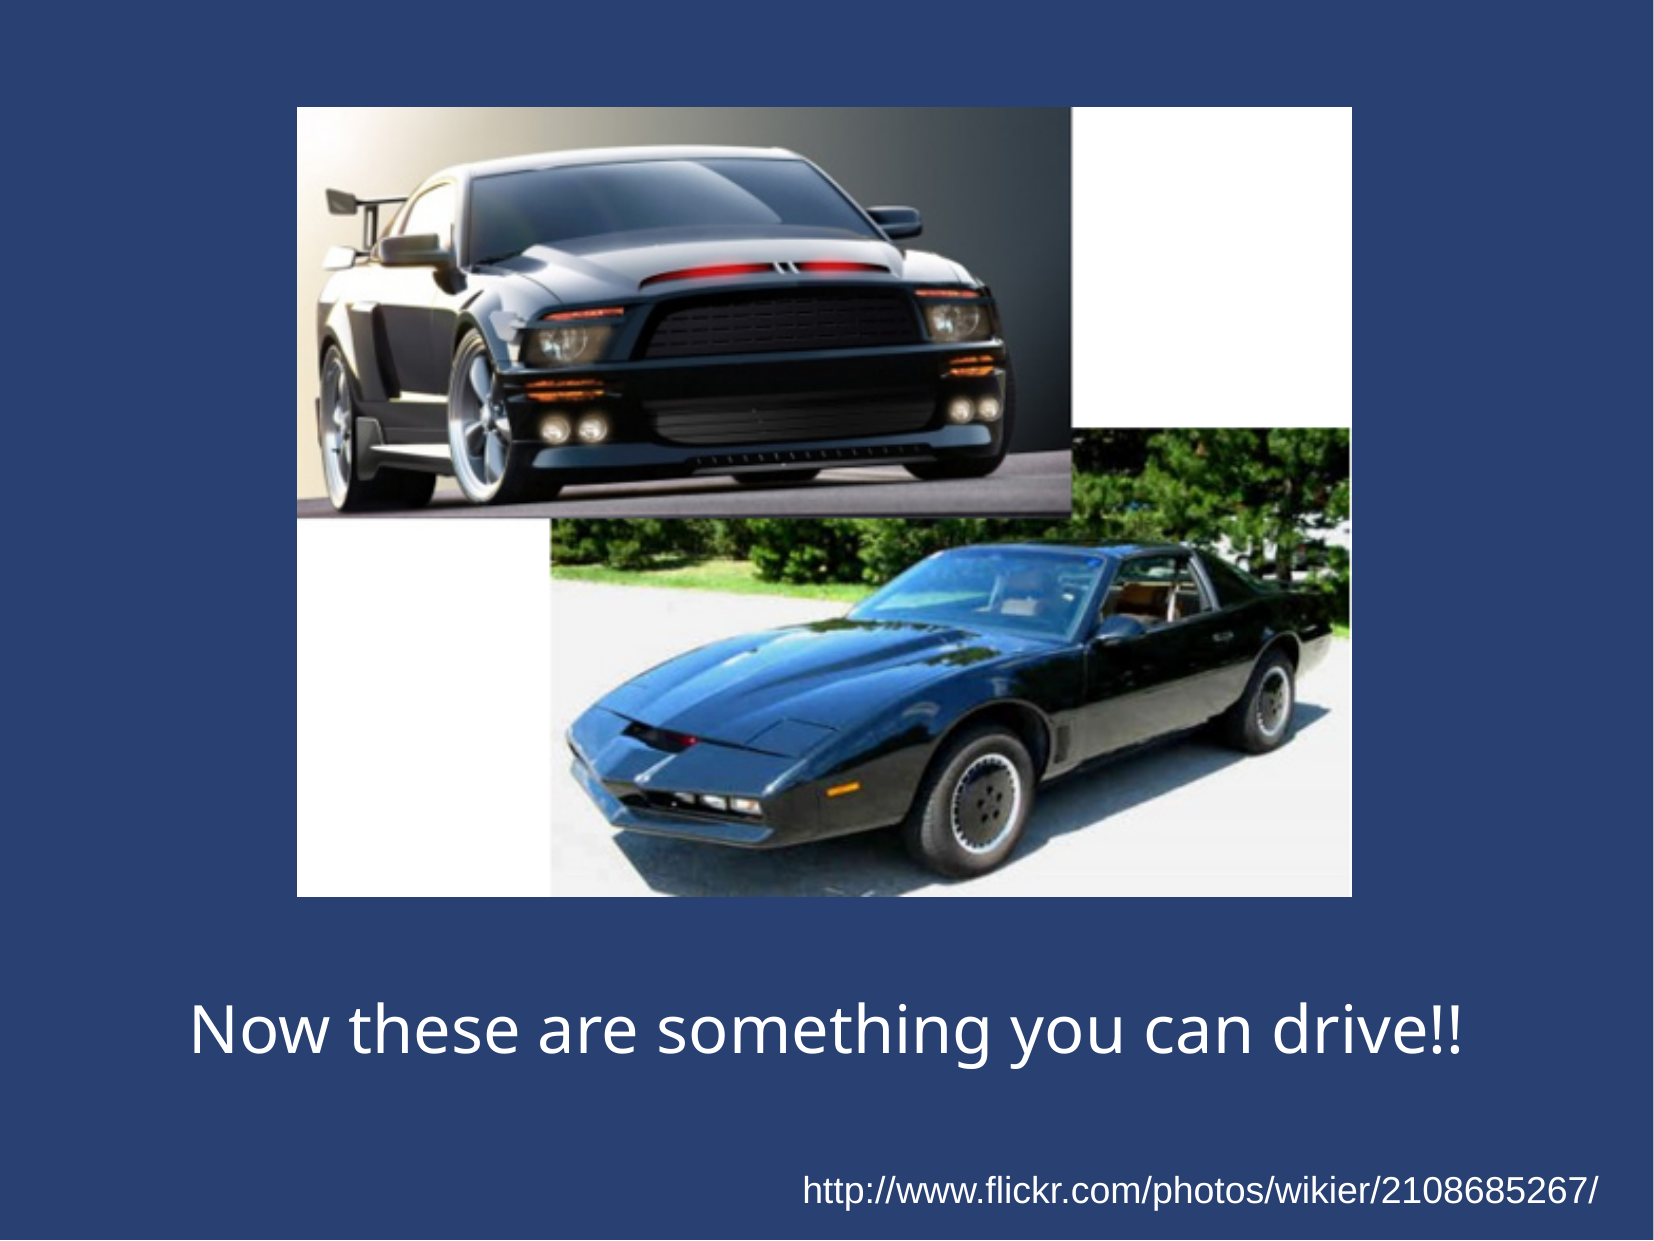

# Now these are something you can drive!!
http://www.flickr.com/photos/wikier/2108685267/